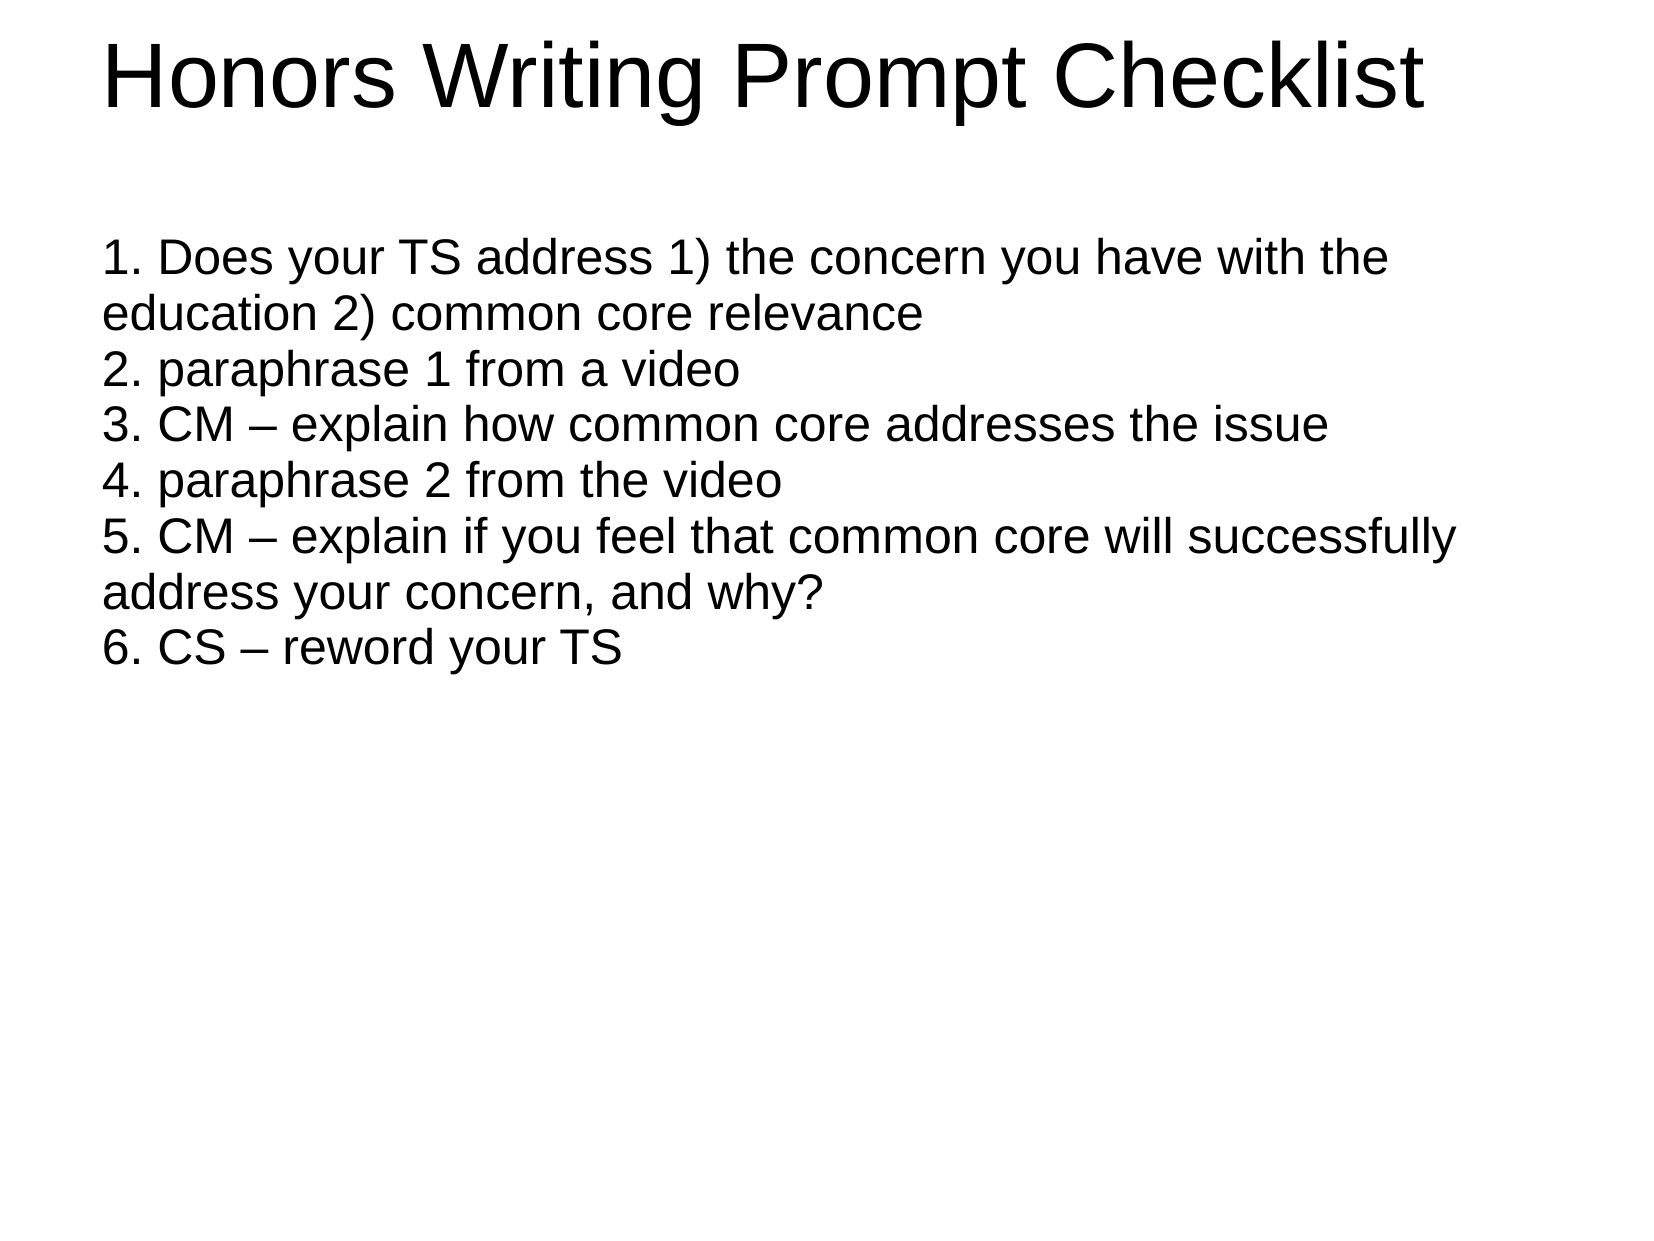

# Honors Writing Prompt Checklist 1. Does your TS address 1) the concern you have with the education 2) common core relevance 2. paraphrase 1 from a video 3. CM – explain how common core addresses the issue 4. paraphrase 2 from the video 5. CM – explain if you feel that common core will successfully address your concern, and why? 6. CS – reword your TS